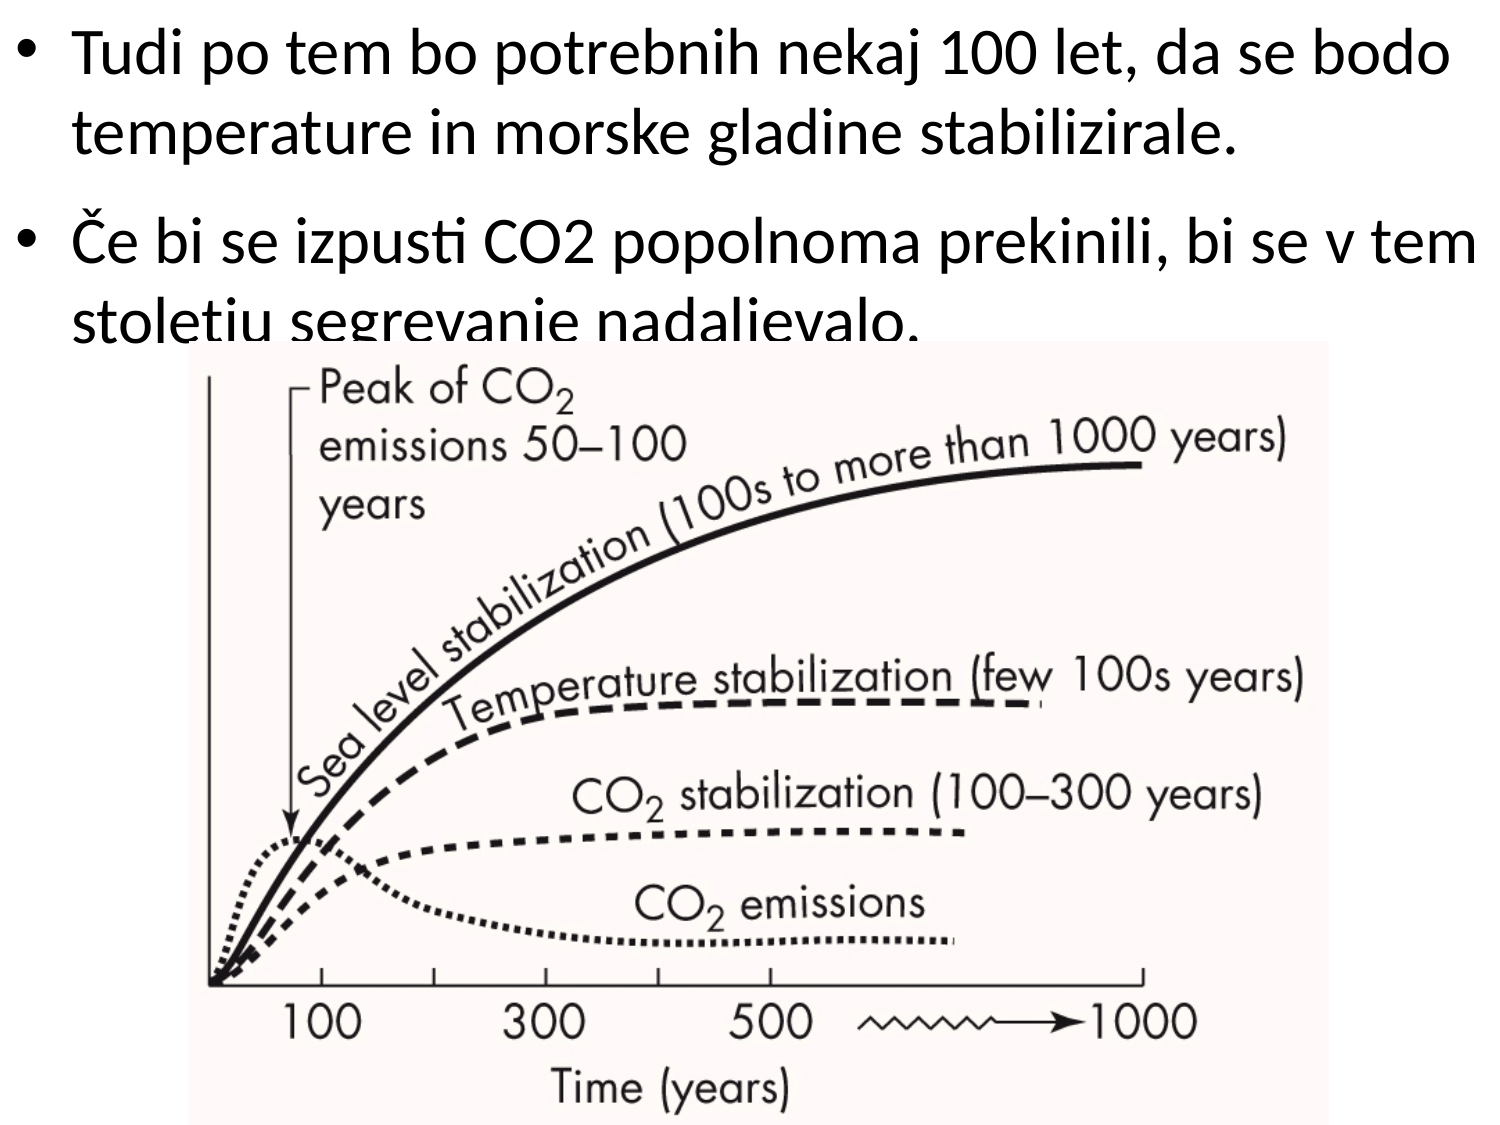

# Tudi po tem bo potrebnih nekaj 100 let, da se bodo temperature in morske gladine stabilizirale.
Če bi se izpusti CO2 popolnoma prekinili, bi se v tem stoletju segrevanje nadaljevalo.